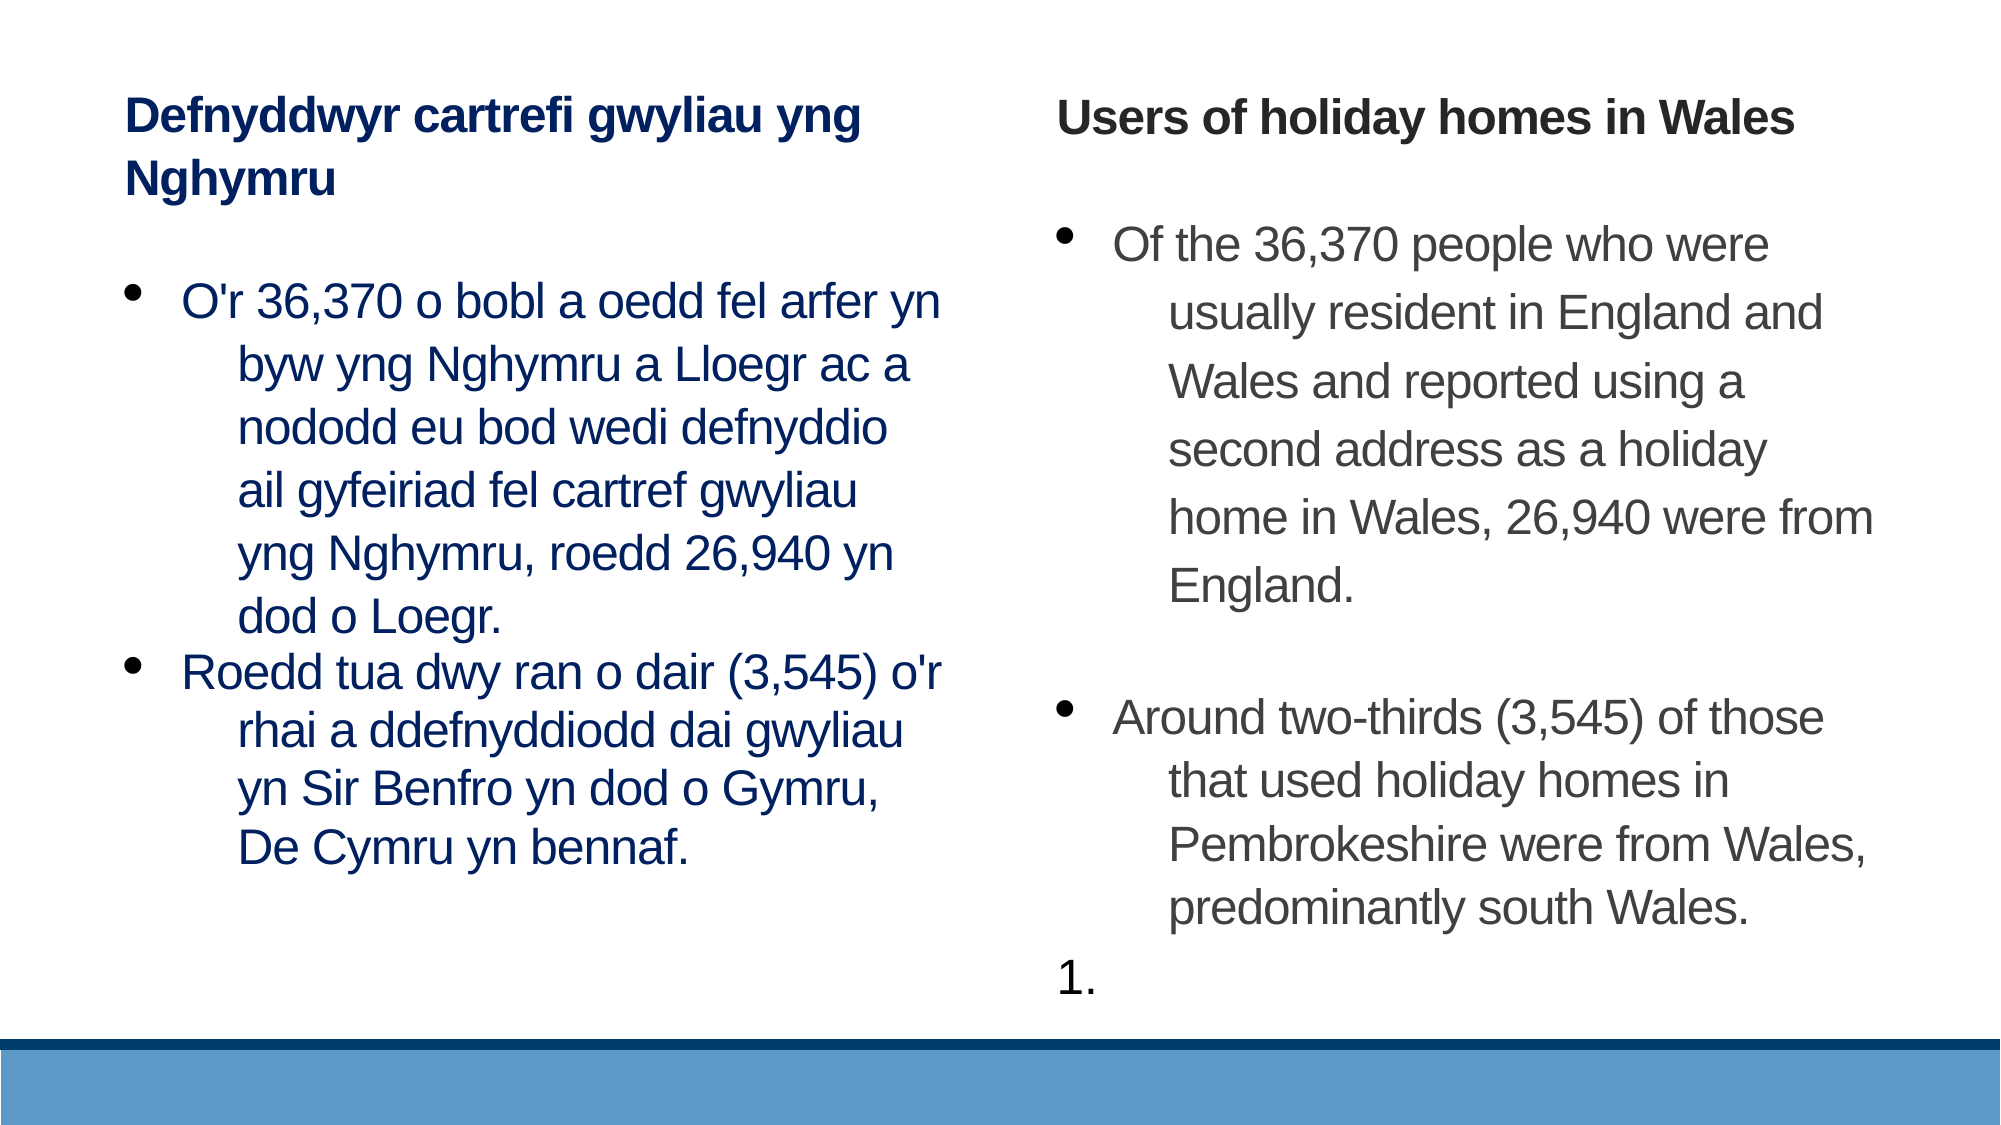

Defnyddwyr cartrefi gwyliau yng Nghymru
O'r 36,370 o bobl a oedd fel arfer yn byw yng Nghymru a Lloegr ac a nododd eu bod wedi defnyddio ail gyfeiriad fel cartref gwyliau yng Nghymru, roedd 26,940 yn dod o Loegr.
Roedd tua dwy ran o dair (3,545) o'r rhai a ddefnyddiodd dai gwyliau yn Sir Benfro yn dod o Gymru, De Cymru yn bennaf.
Users of holiday homes in Wales
Of the 36,370 people who were usually resident in England and Wales and reported using a second address as a holiday home in Wales, 26,940 were from England.
Around two-thirds (3,545) of those that used holiday homes in Pembrokeshire were from Wales, predominantly south Wales.